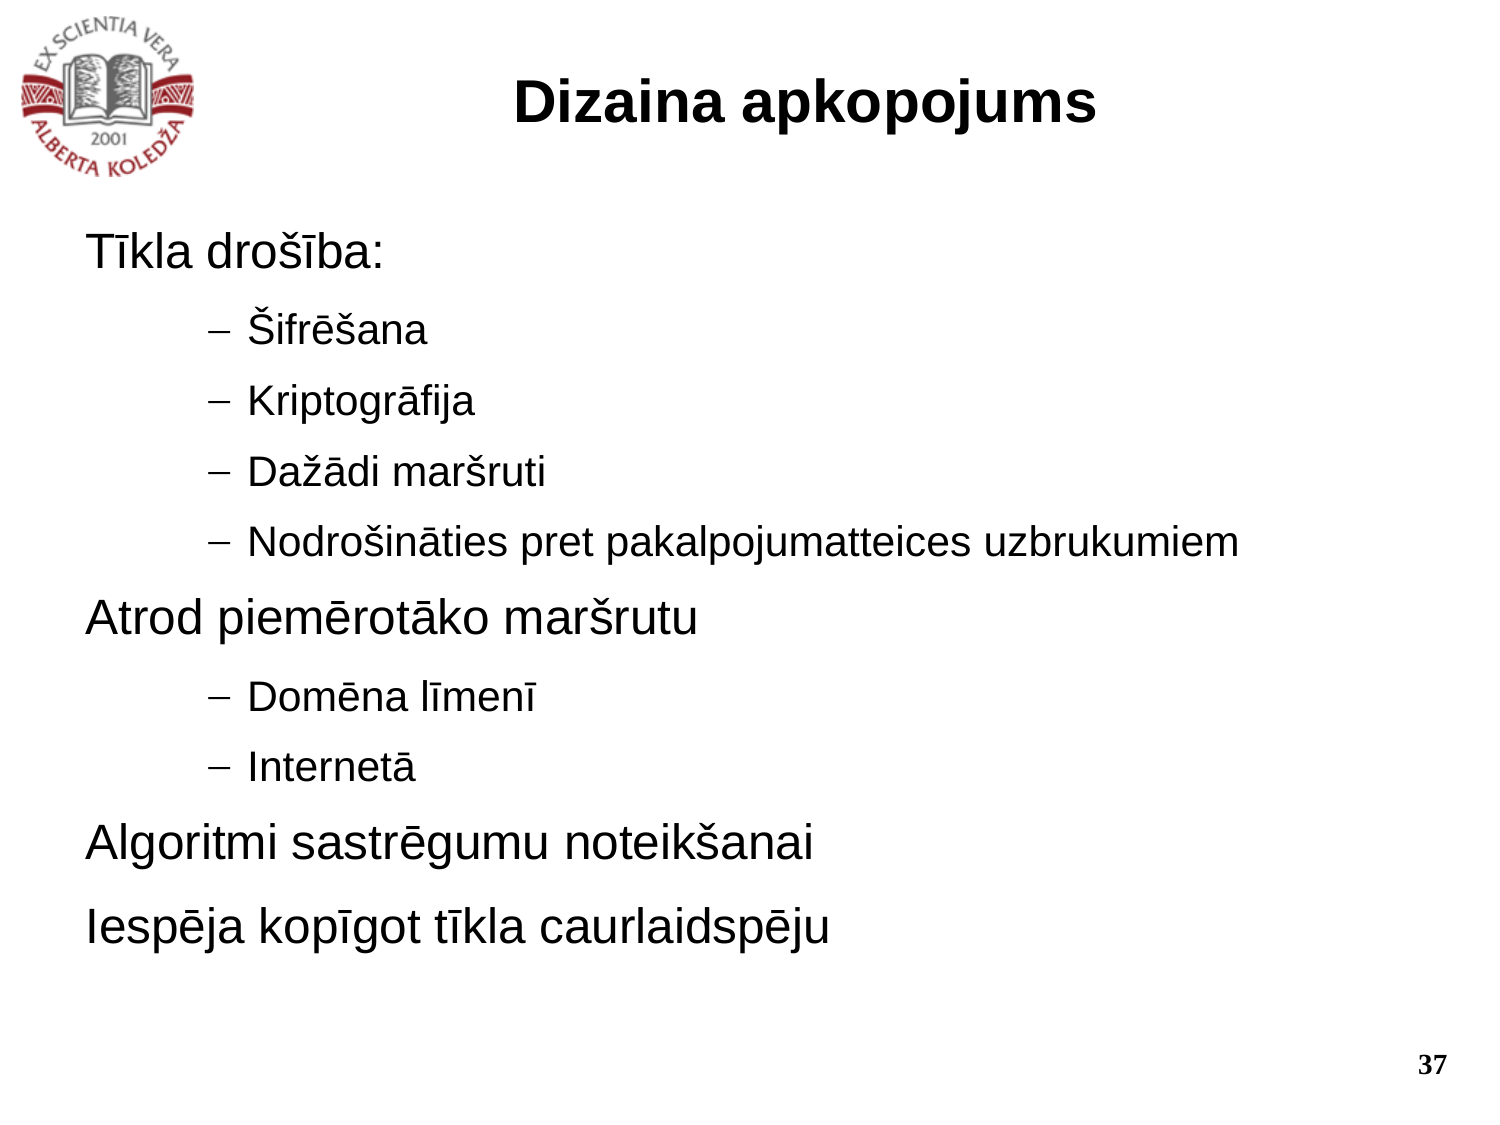

# Dizaina apkopojums
Tīkla drošība:
Šifrēšana
Kriptogrāfija
Dažādi maršruti
Nodrošināties pret pakalpojumatteices uzbrukumiem
Atrod piemērotāko maršrutu
Domēna līmenī
Internetā
Algoritmi sastrēgumu noteikšanai
Iespēja kopīgot tīkla caurlaidspēju